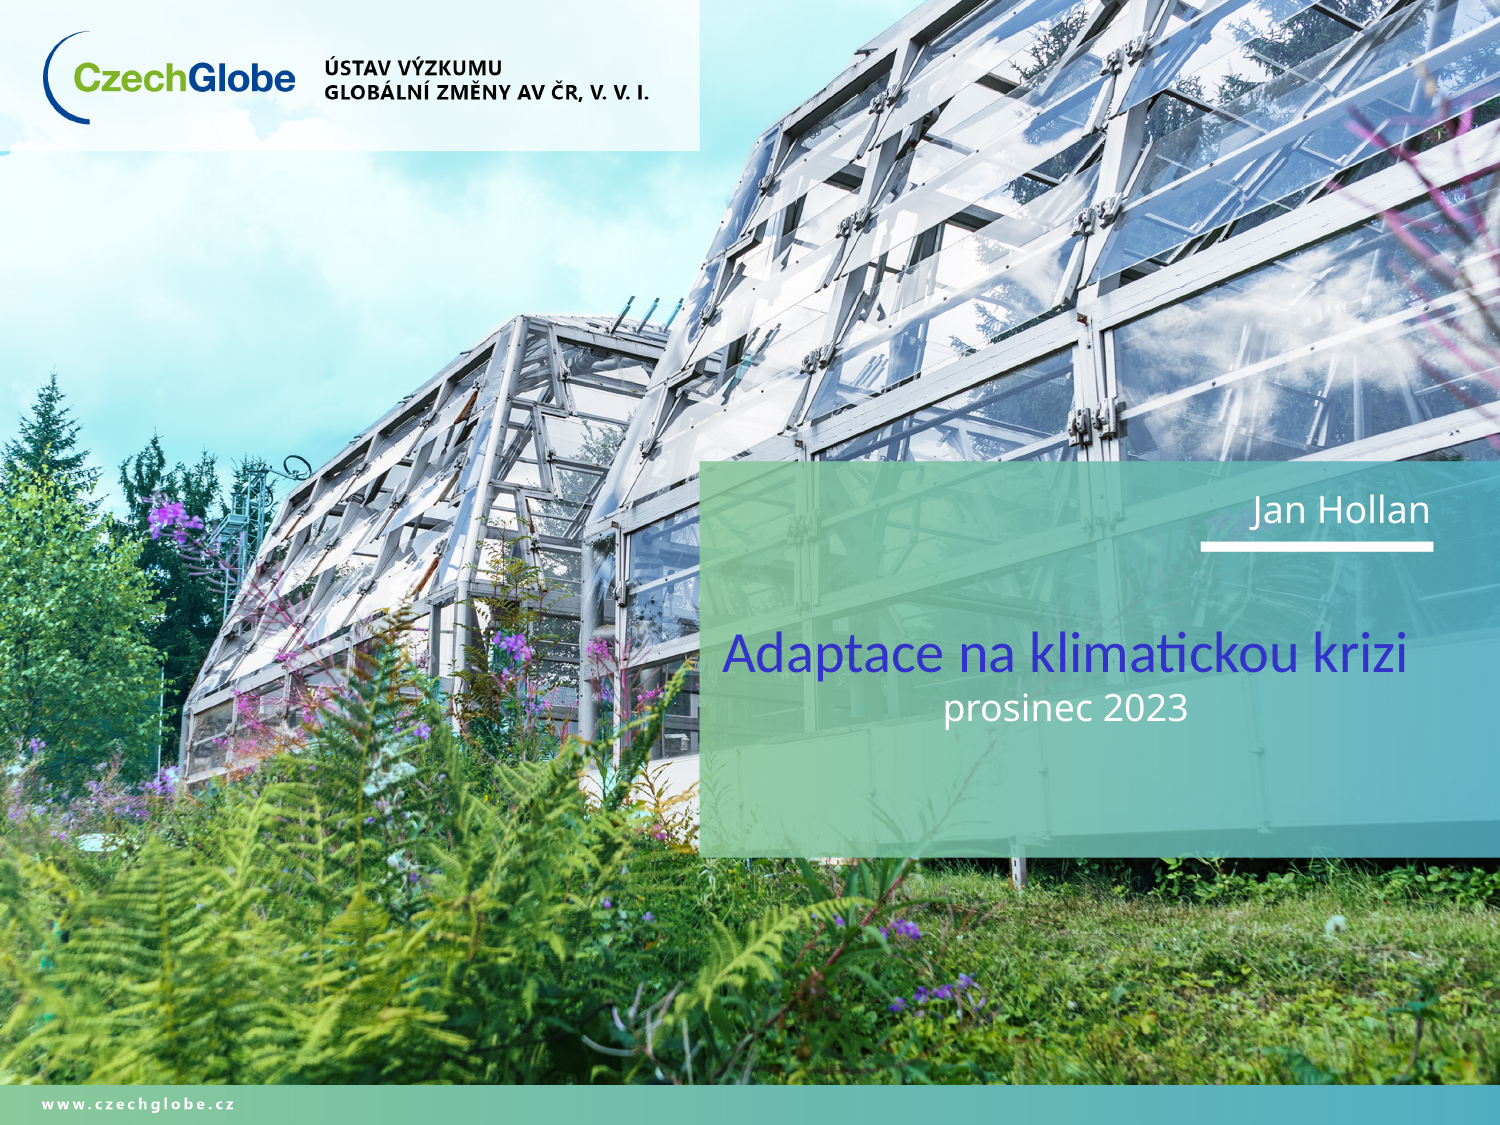

Jan Hollan
Adaptace na klimatickou krizi
prosinec 2023